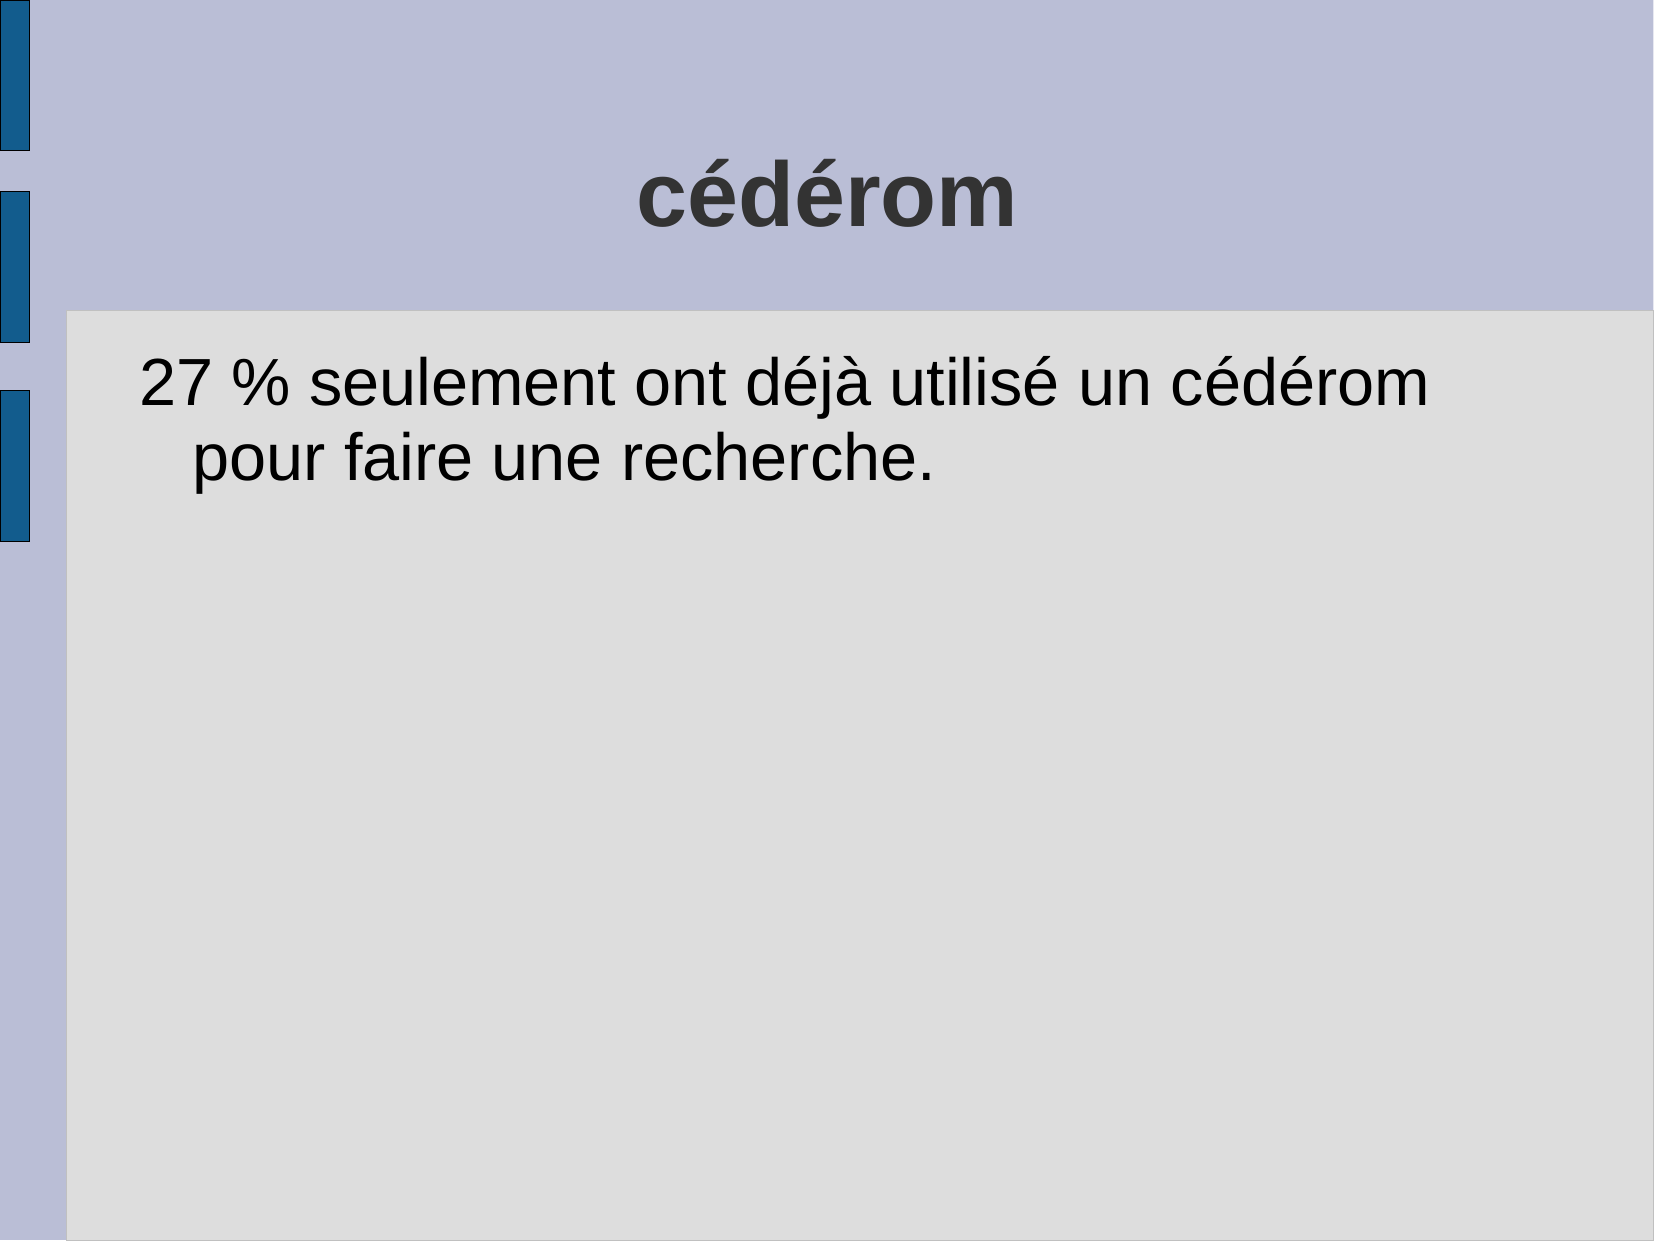

# cédérom
27 % seulement ont déjà utilisé un cédérom pour faire une recherche.